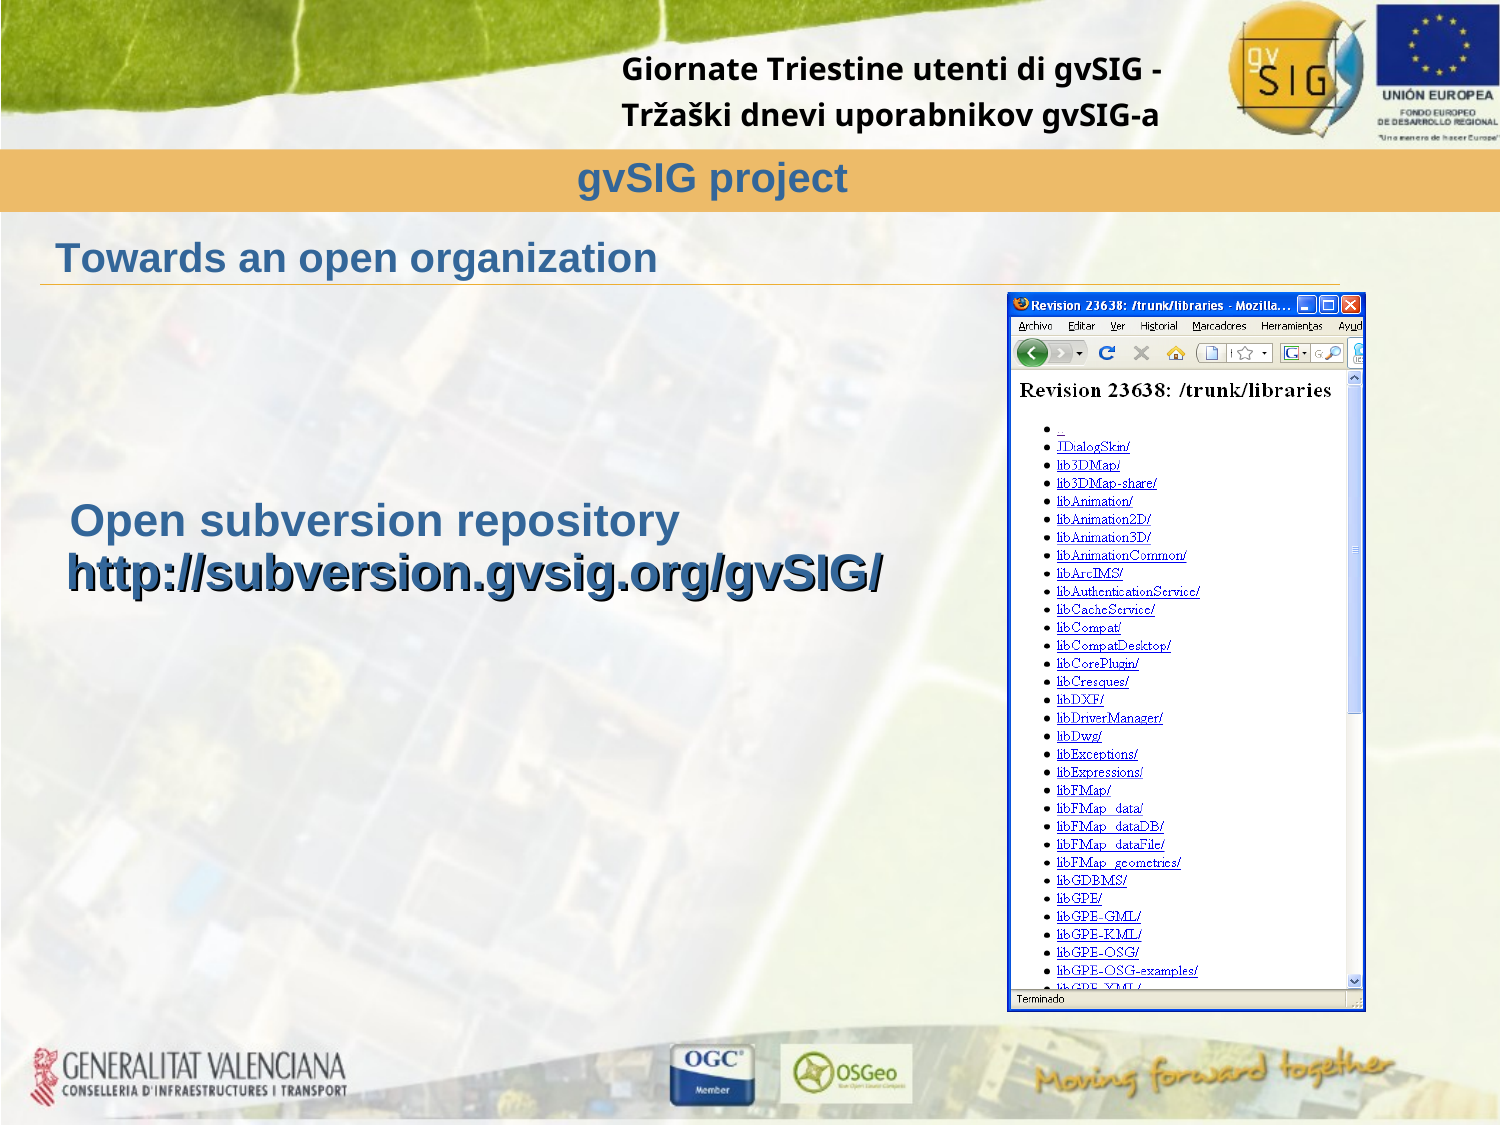

gvSIG project
Towards an open organization
 Open subversion repository
http://subversion.gvsig.org/gvSIG/